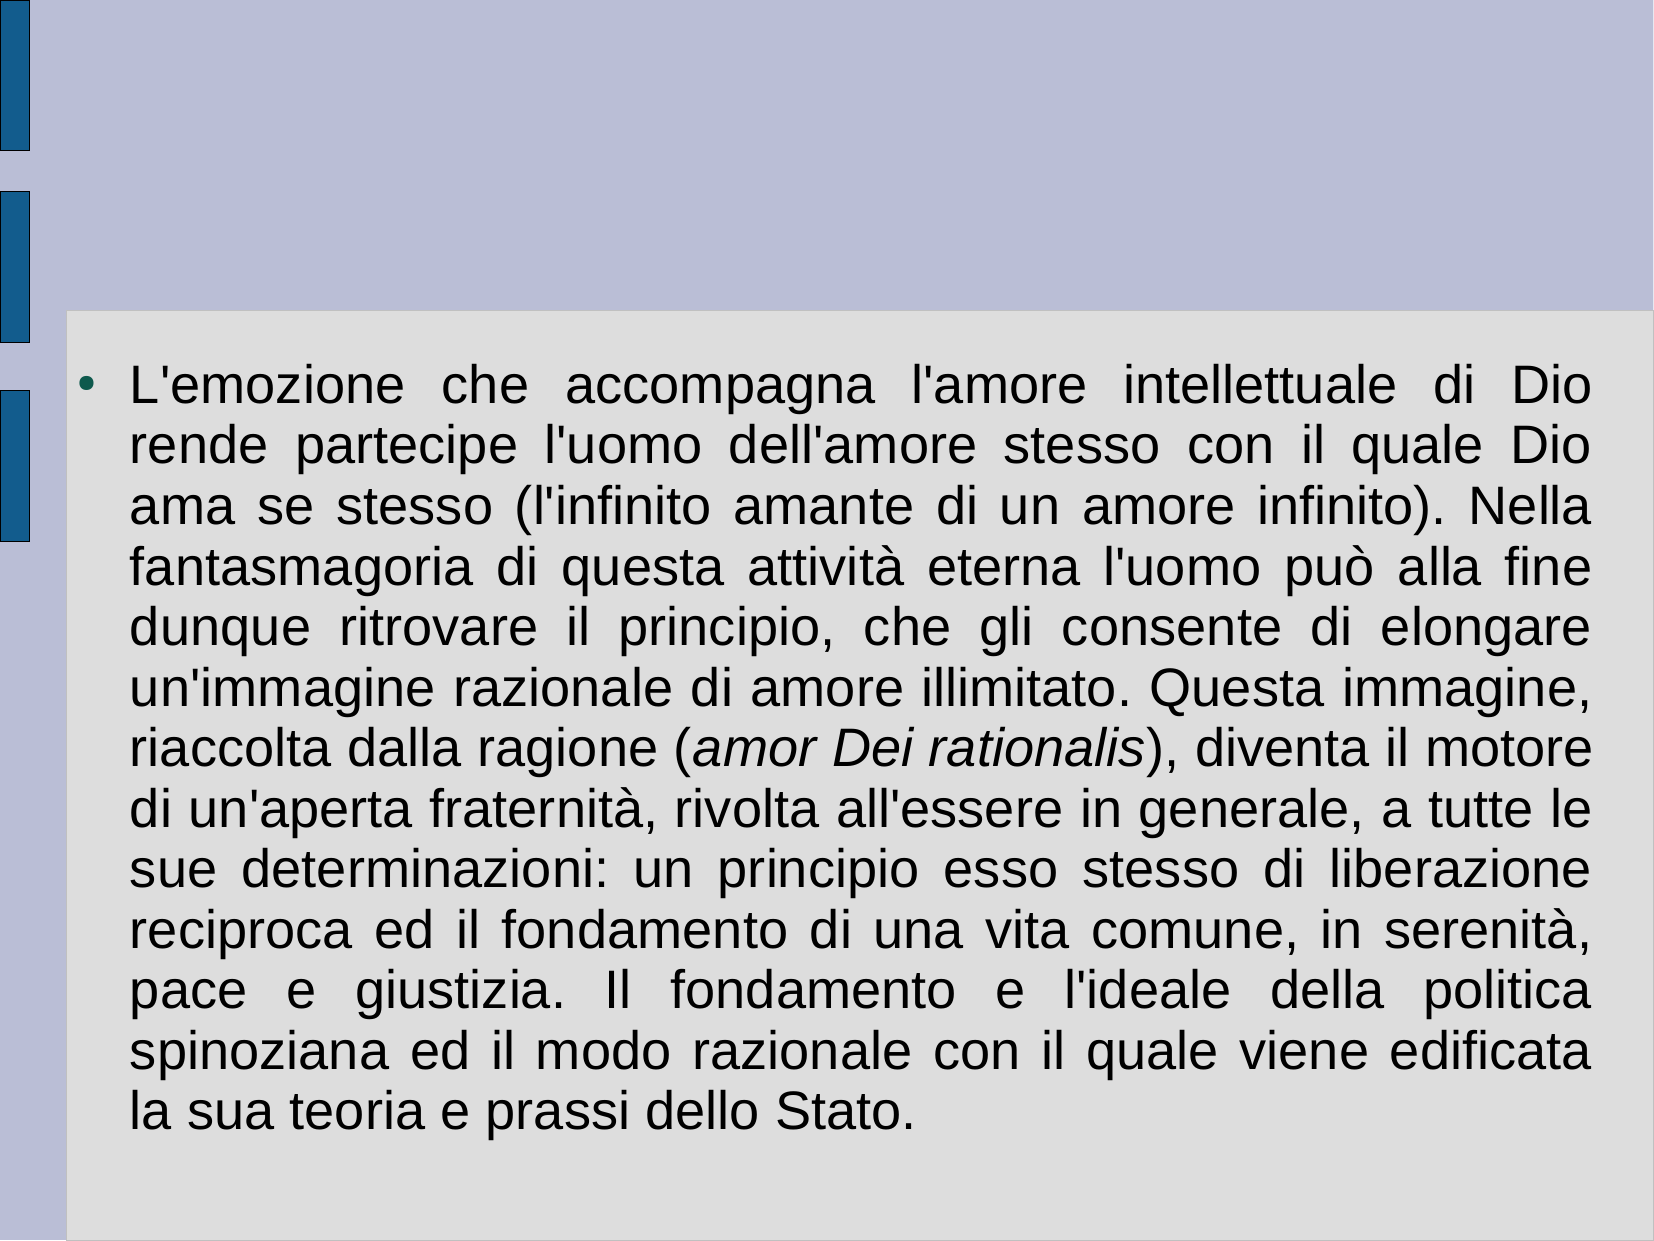

#
L'emozione che accompagna l'amore intellettuale di Dio rende partecipe l'uomo dell'amore stesso con il quale Dio ama se stesso (l'infinito amante di un amore infinito). Nella fantasmagoria di questa attività eterna l'uomo può alla fine dunque ritrovare il principio, che gli consente di elongare un'immagine razionale di amore illimitato. Questa immagine, riaccolta dalla ragione (amor Dei rationalis), diventa il motore di un'aperta fraternità, rivolta all'essere in generale, a tutte le sue determinazioni: un principio esso stesso di liberazione reciproca ed il fondamento di una vita comune, in serenità, pace e giustizia. Il fondamento e l'ideale della politica spinoziana ed il modo razionale con il quale viene edificata la sua teoria e prassi dello Stato.